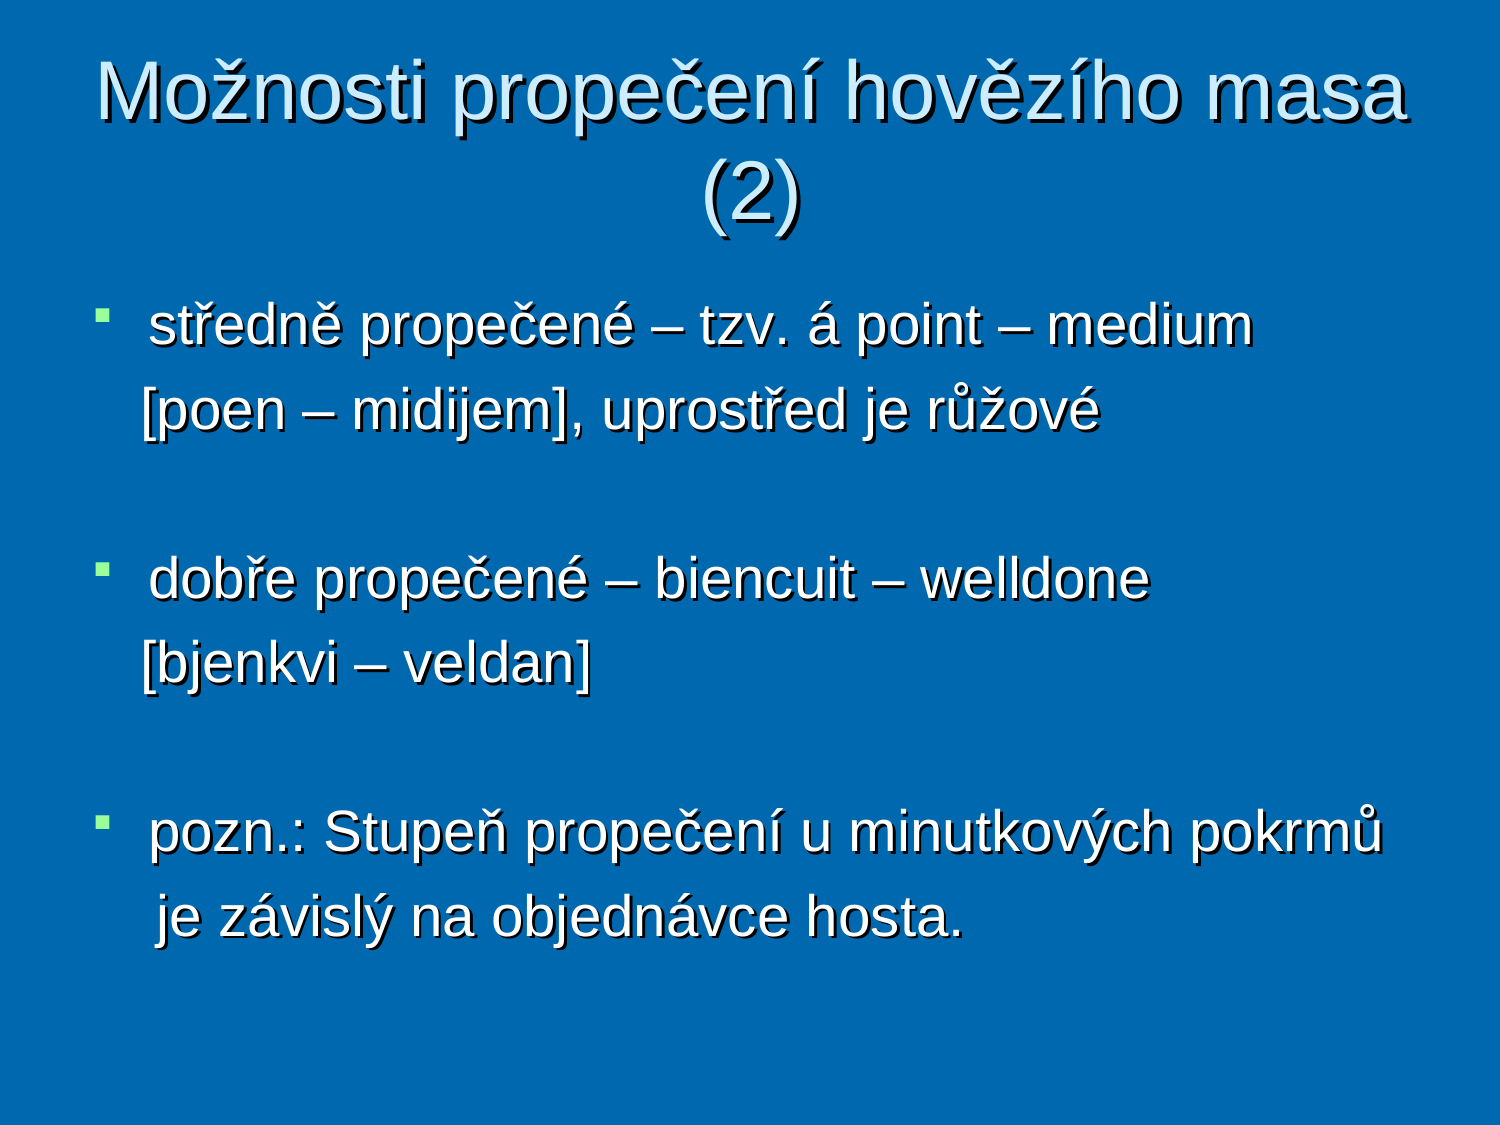

# Možnosti propečení hovězího masa (2)
středně propečené – tzv. á point – medium
 [poen – midijem], uprostřed je růžové
dobře propečené – biencuit – welldone
 [bjenkvi – veldan]
pozn.: Stupeň propečení u minutkových pokrmů
 je závislý na objednávce hosta.